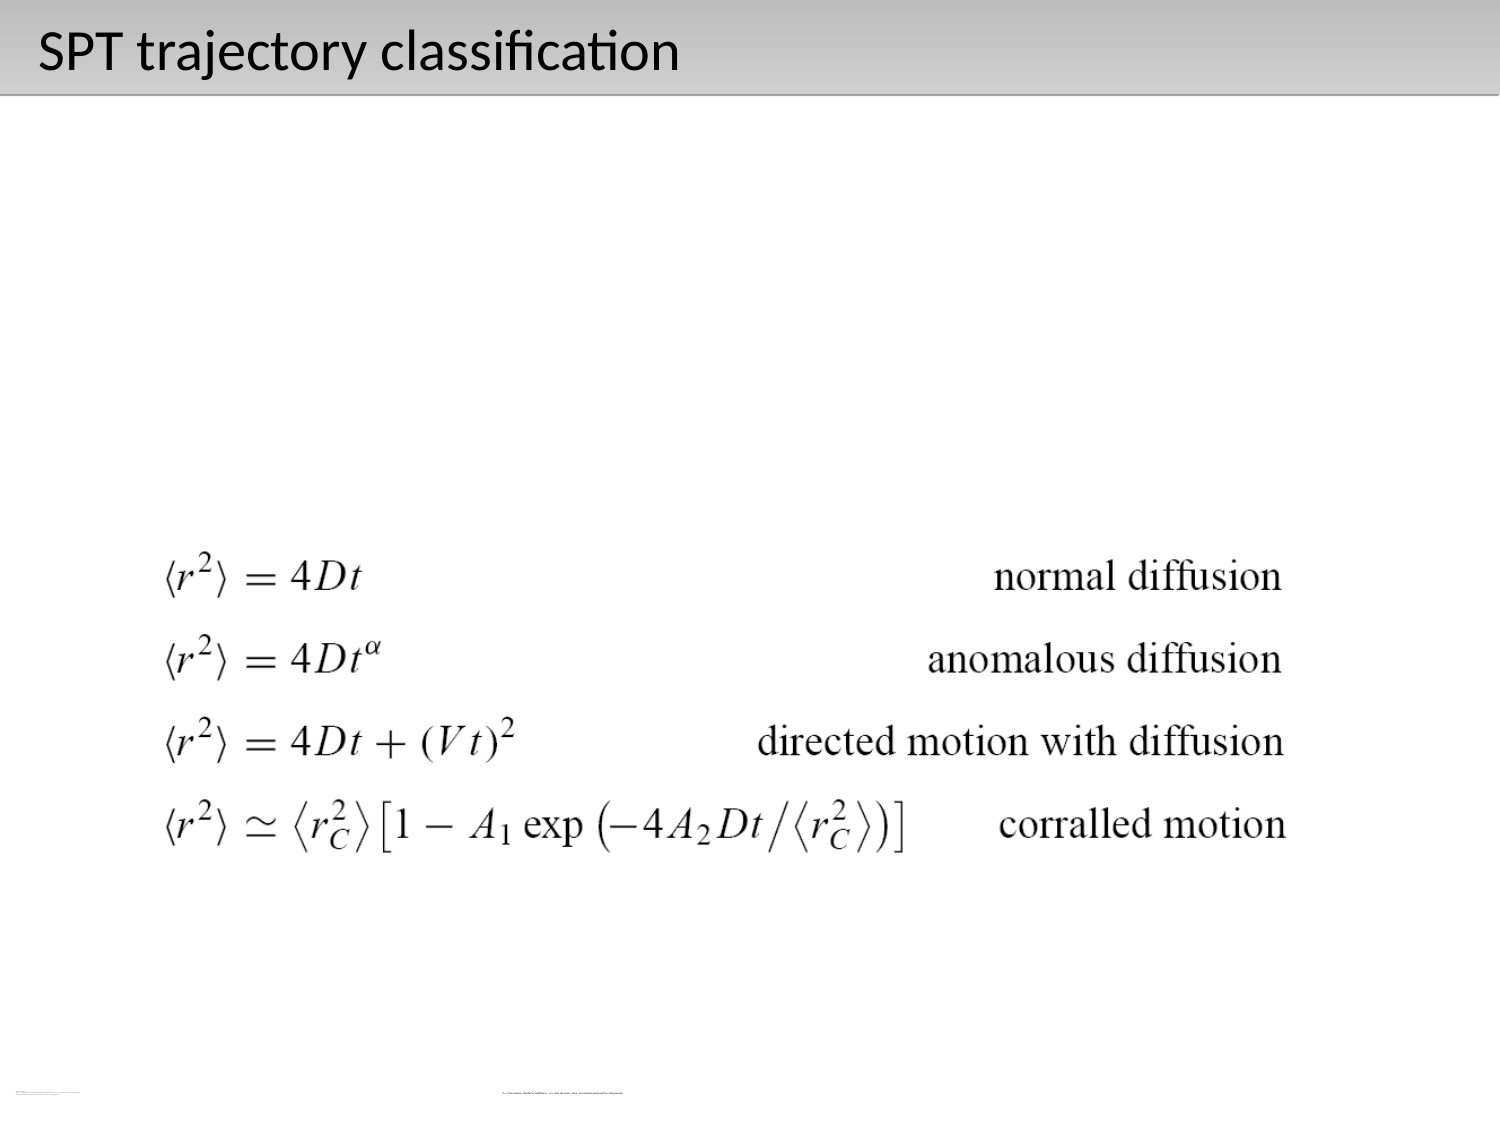

# SPT trajectory classification
How to sort out trajectories !
Be careful do controls for data analysis using a pure random walk as a reference. The minimum test for a classification algorithm is to try it on pure random walks of the appropriate number of time steps.
The analytical forms of the curves of MSD versus time for the different modes of motion form the basis of various classification methods.
If a <1 the motion is classified as subdiffuison . rc is corral size and A1 and A2 are constants determined by corral geometry